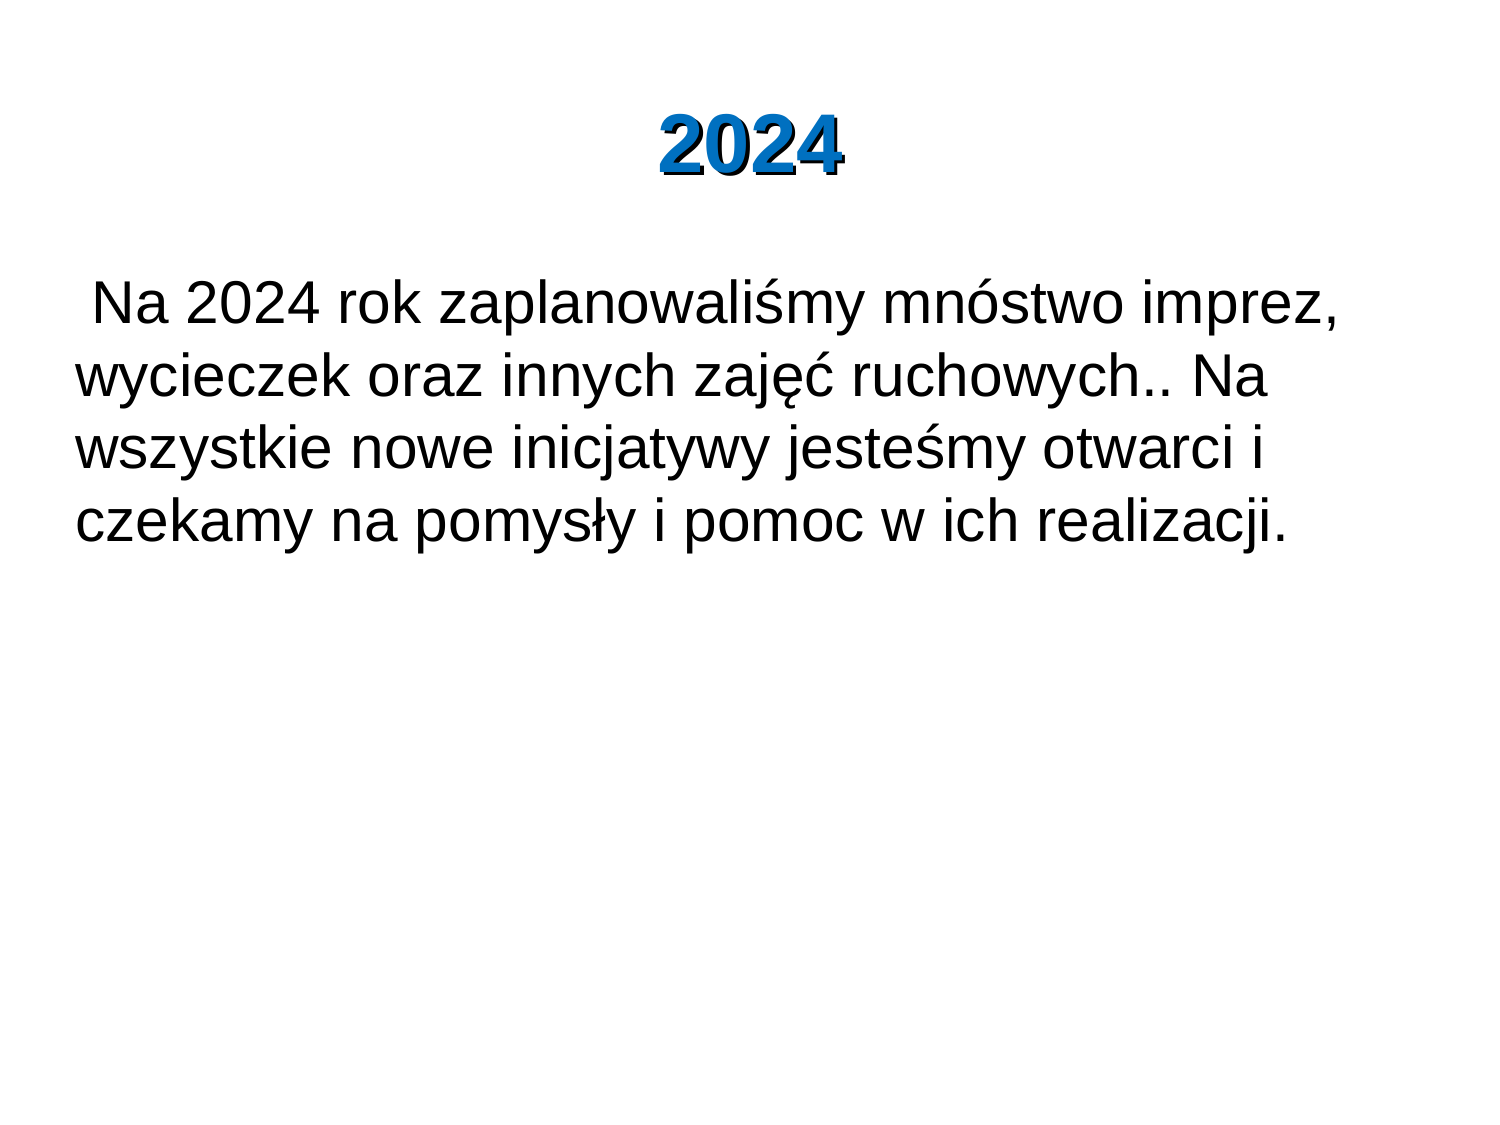

# 2024
 Na 2024 rok zaplanowaliśmy mnóstwo imprez, wycieczek oraz innych zajęć ruchowych.. Na wszystkie nowe inicjatywy jesteśmy otwarci i czekamy na pomysły i pomoc w ich realizacji.